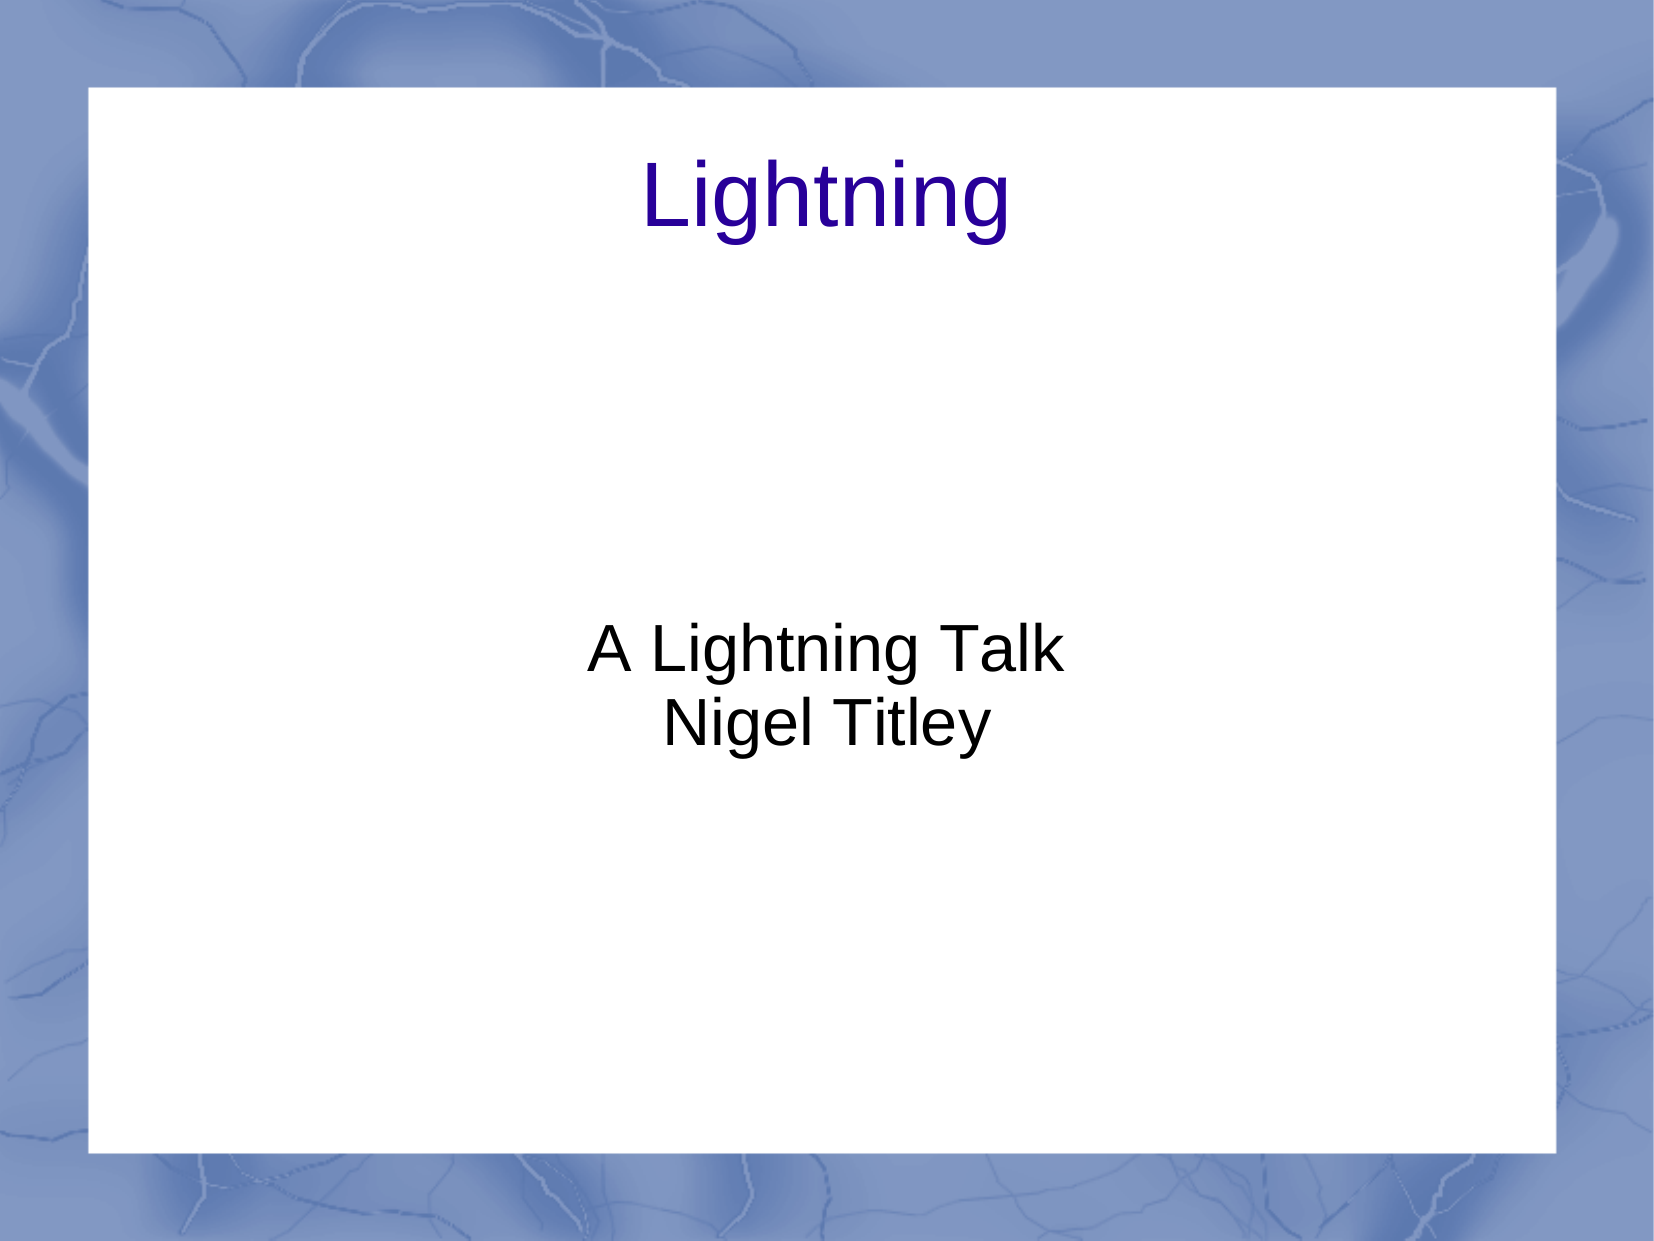

# Lightning
A Lightning Talk
Nigel Titley